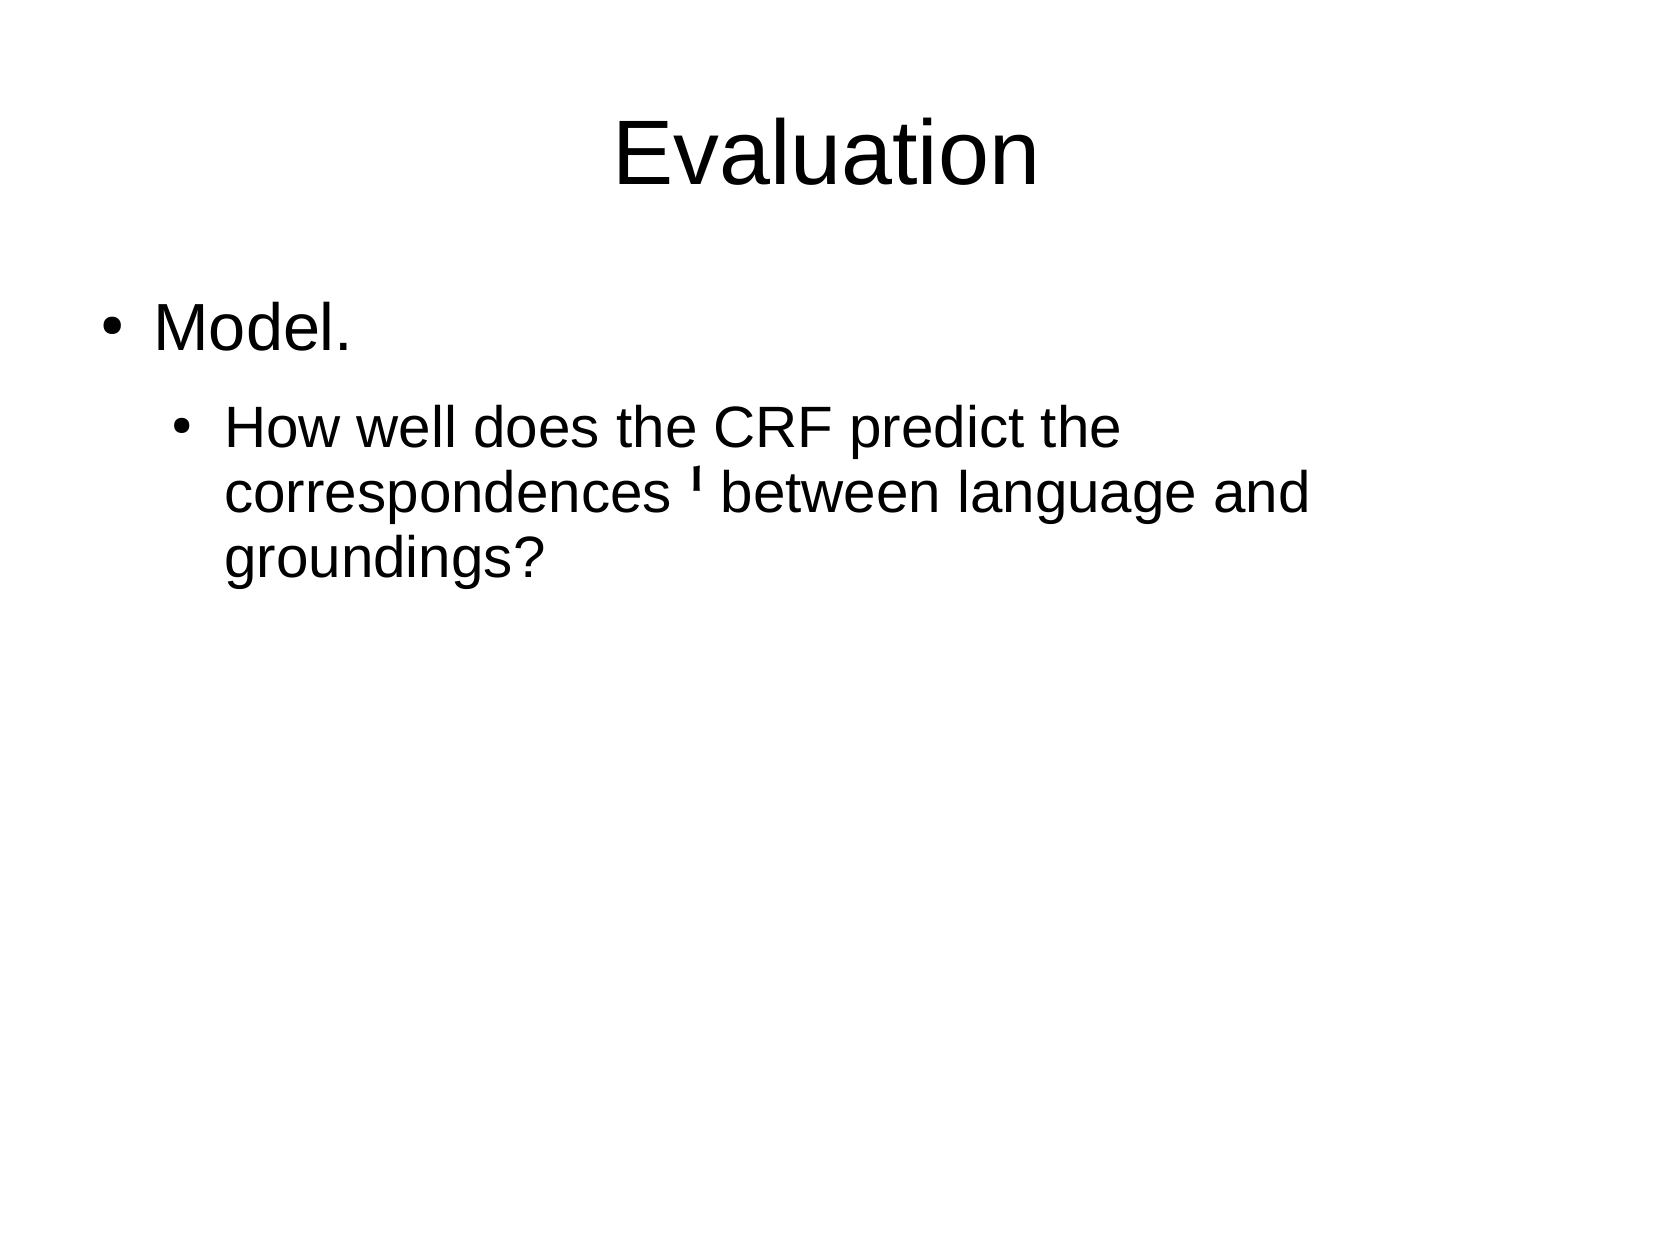

# Evaluation
Model.
How well does the CRF predict the correspondences  between language and groundings?